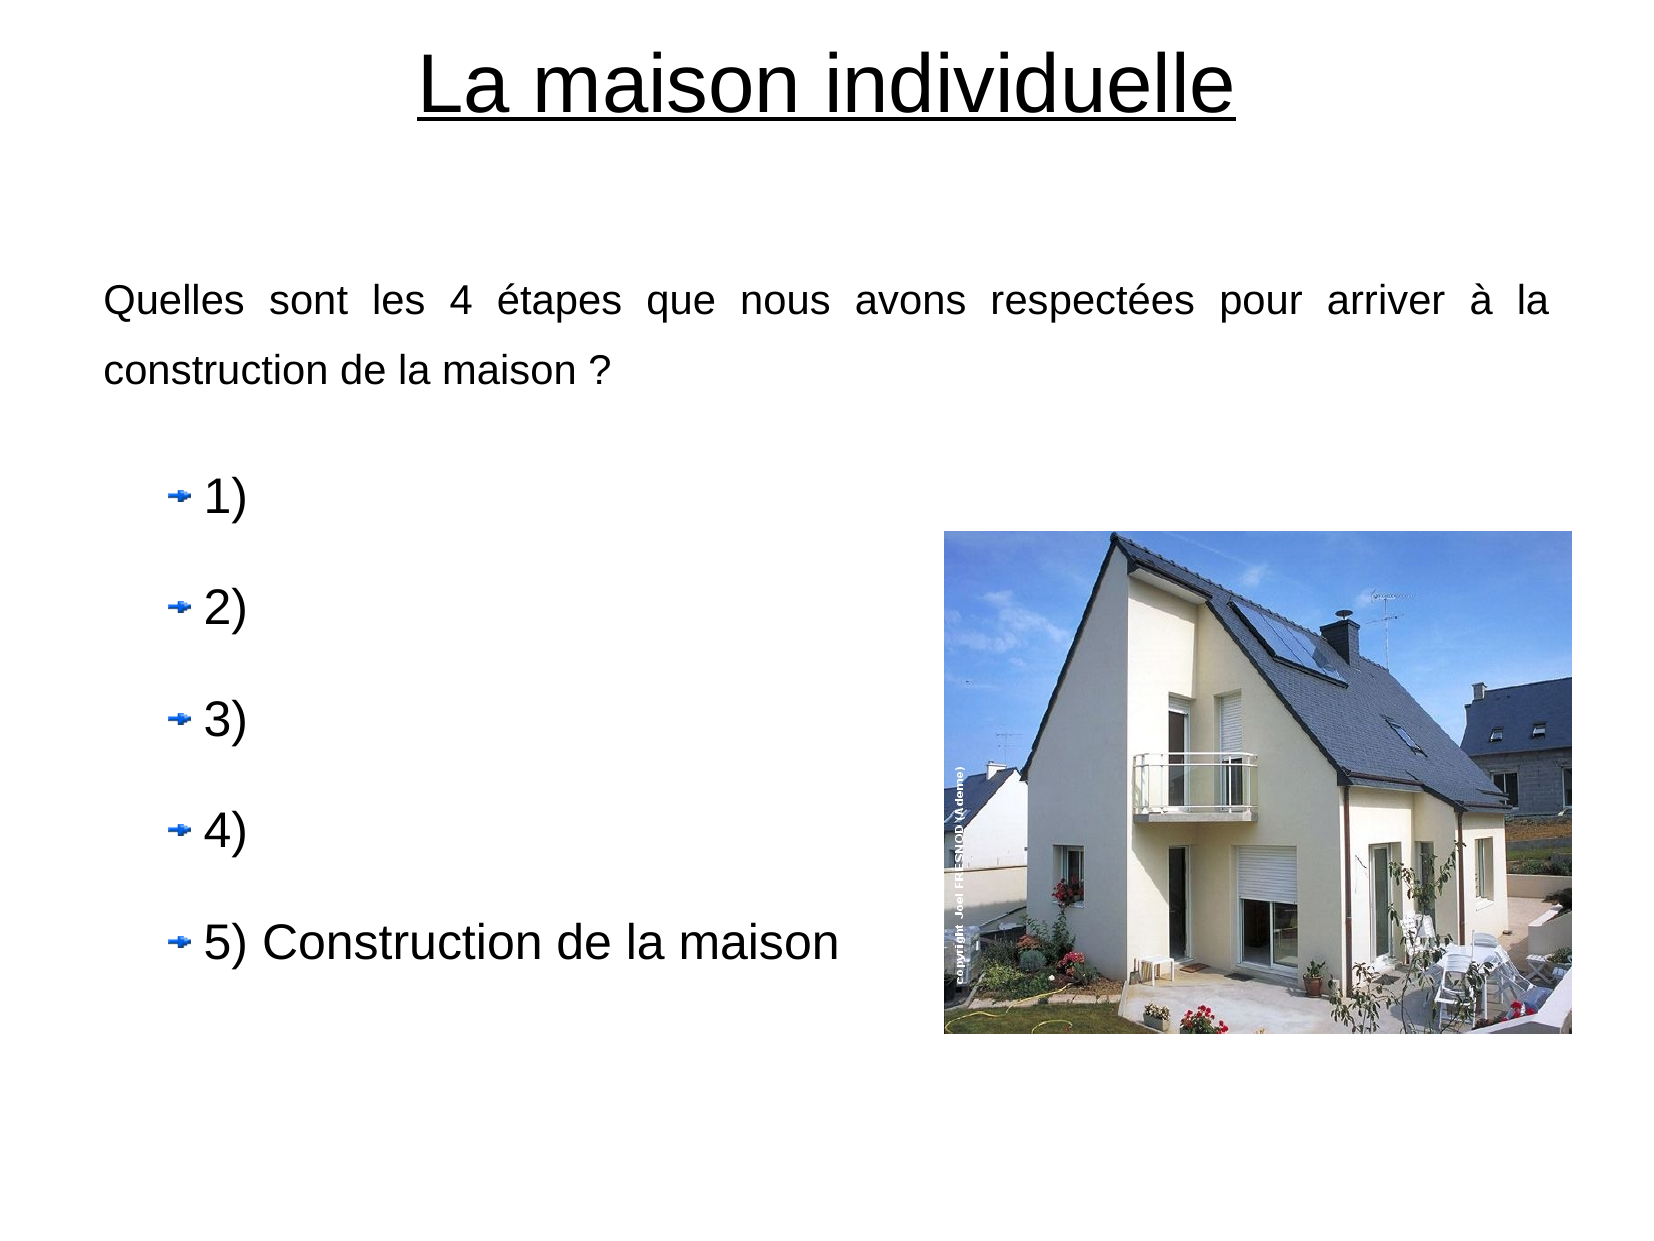

La maison individuelle
Quelles sont les 4 étapes que nous avons respectées pour arriver à la construction de la maison ?
1)
2)
3)
4)
5) Construction de la maison